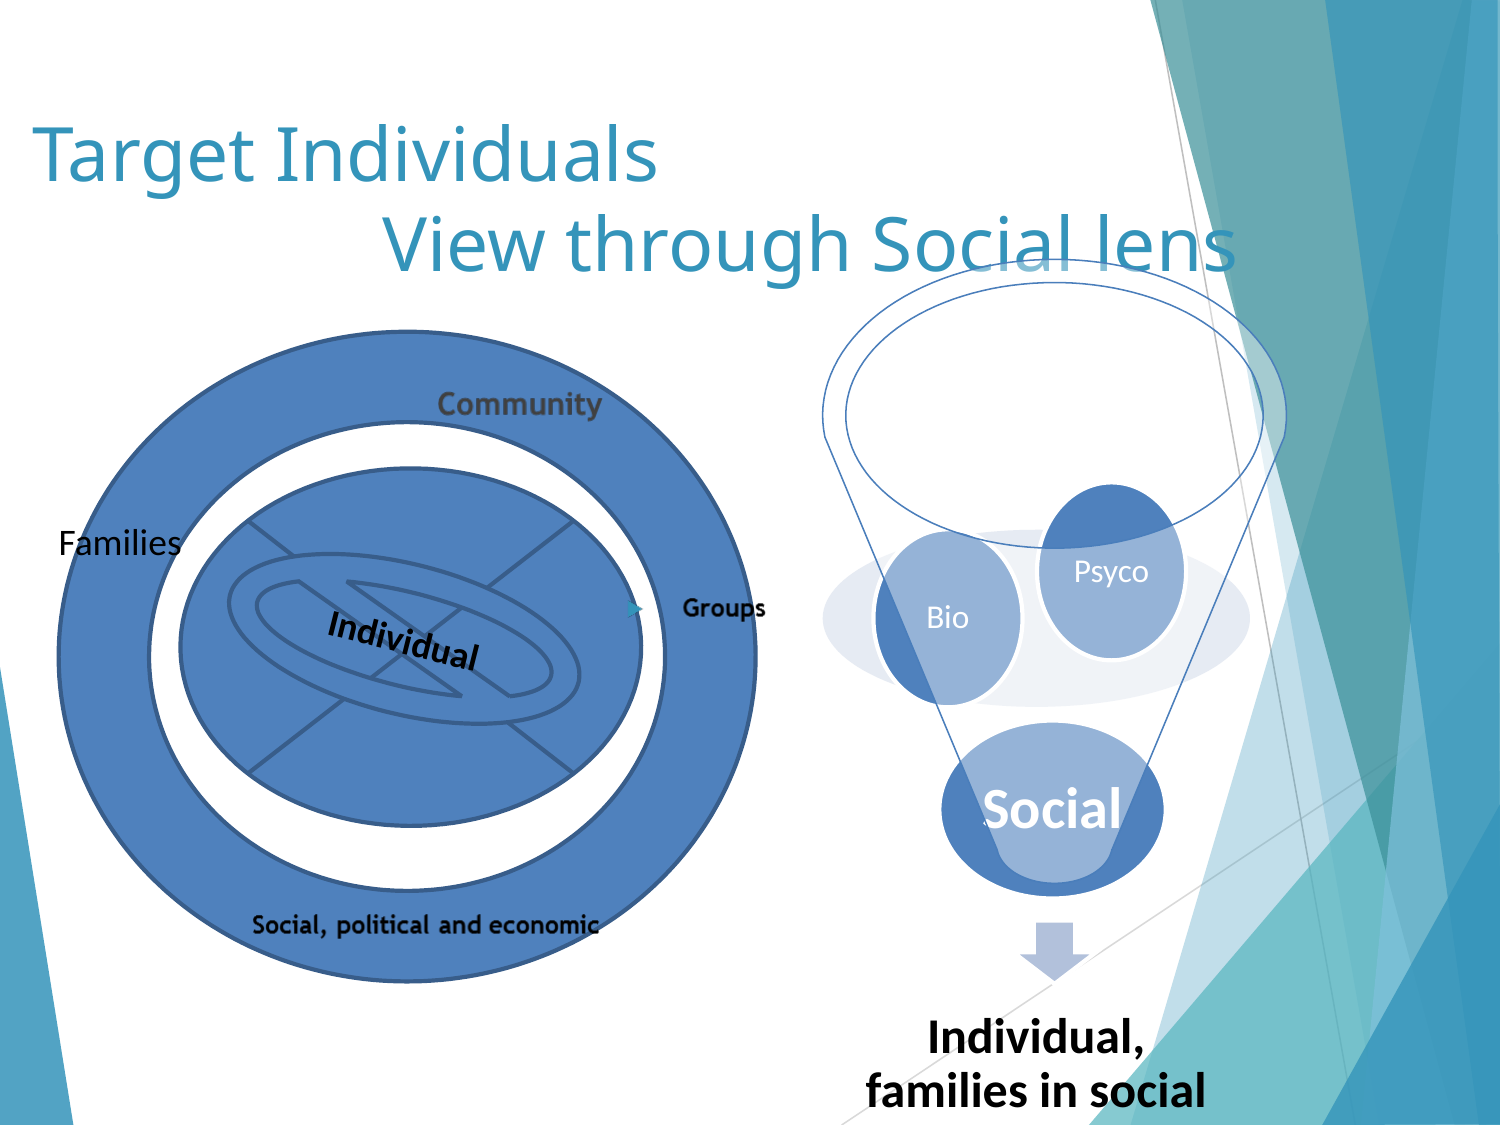

# Target Individuals View through Social lens
Psyco
Bio
Social
Individual, families in social context
Families
Individual